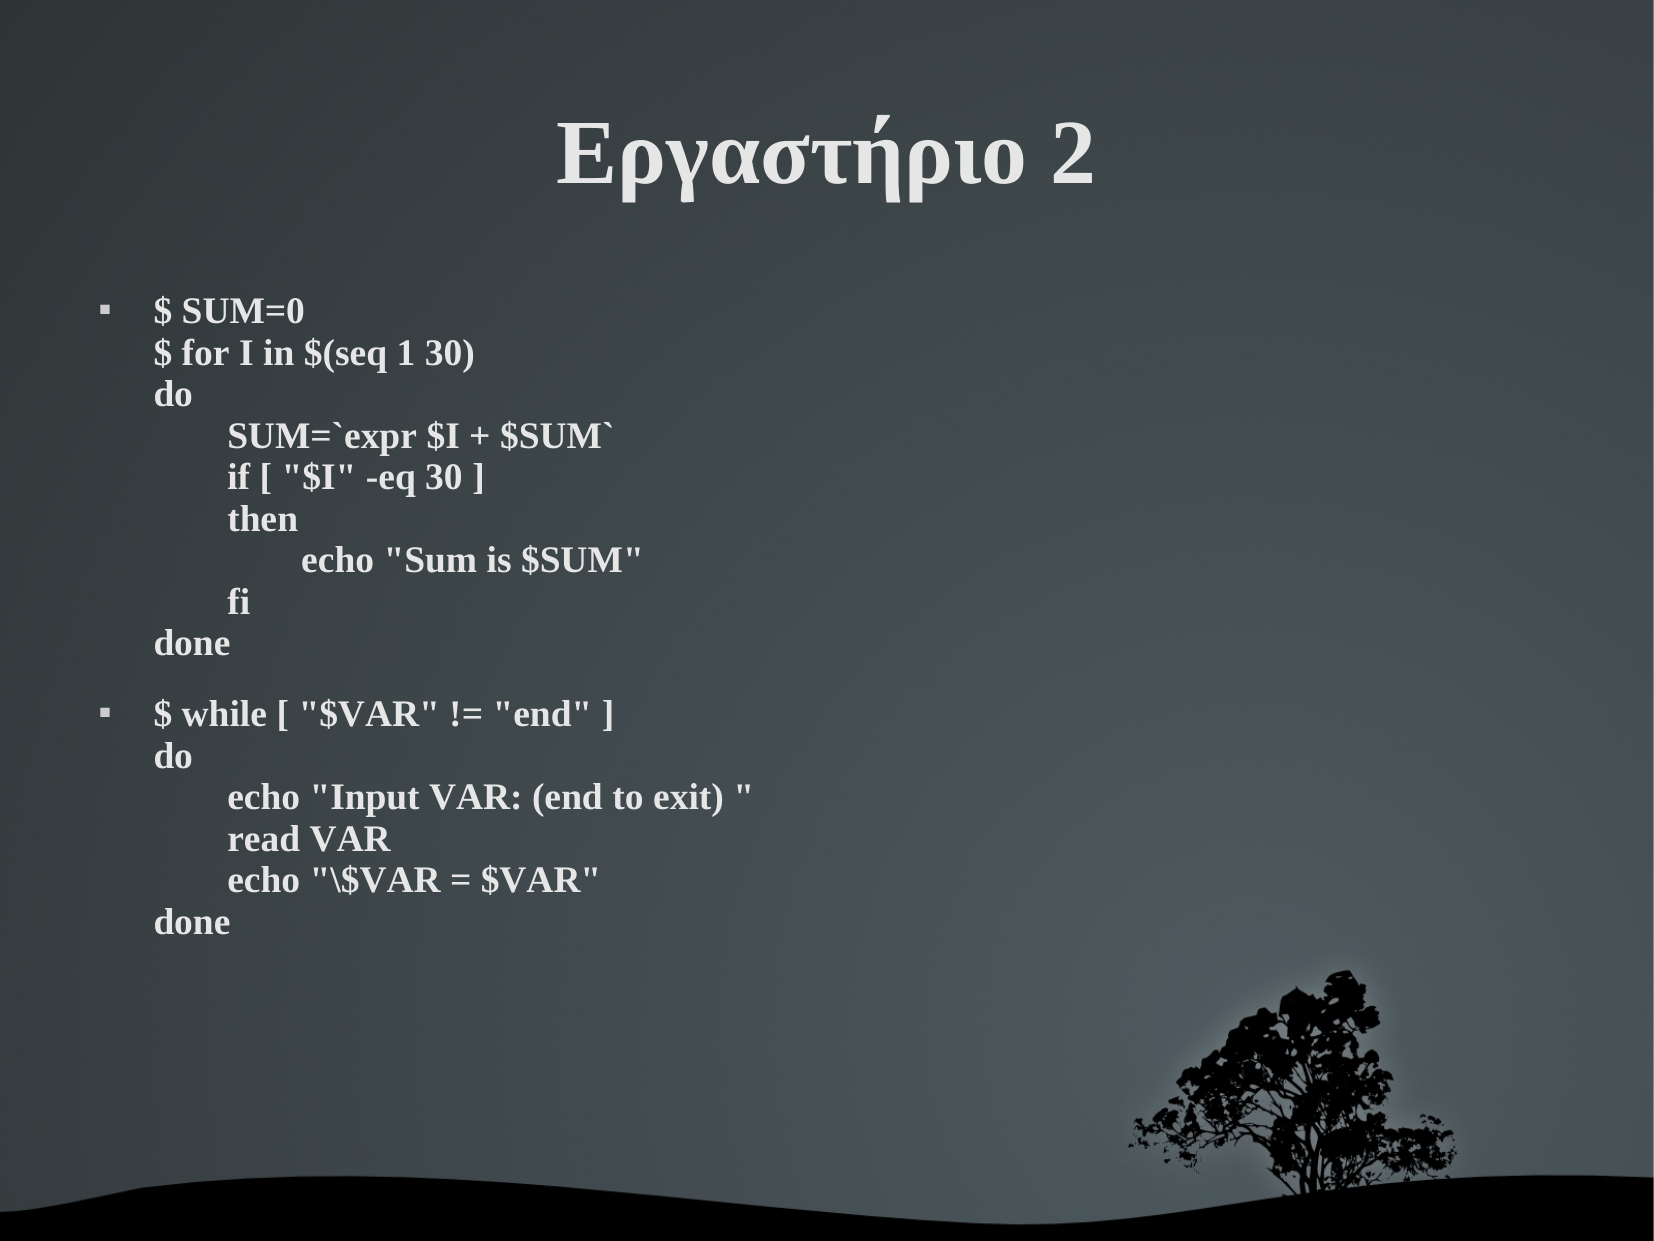

Εργαστήριο 2
# $ SUM=0 $ for I in $(seq 1 30) do SUM=`expr $I + $SUM` if [ "$I" -eq 30 ] then echo "Sum is $SUM" fi done
$ while [ "$VAR" != "end" ]
do
	echo "Input VAR: (end to exit) "
	read VAR
	echo "\$VAR = $VAR"
done